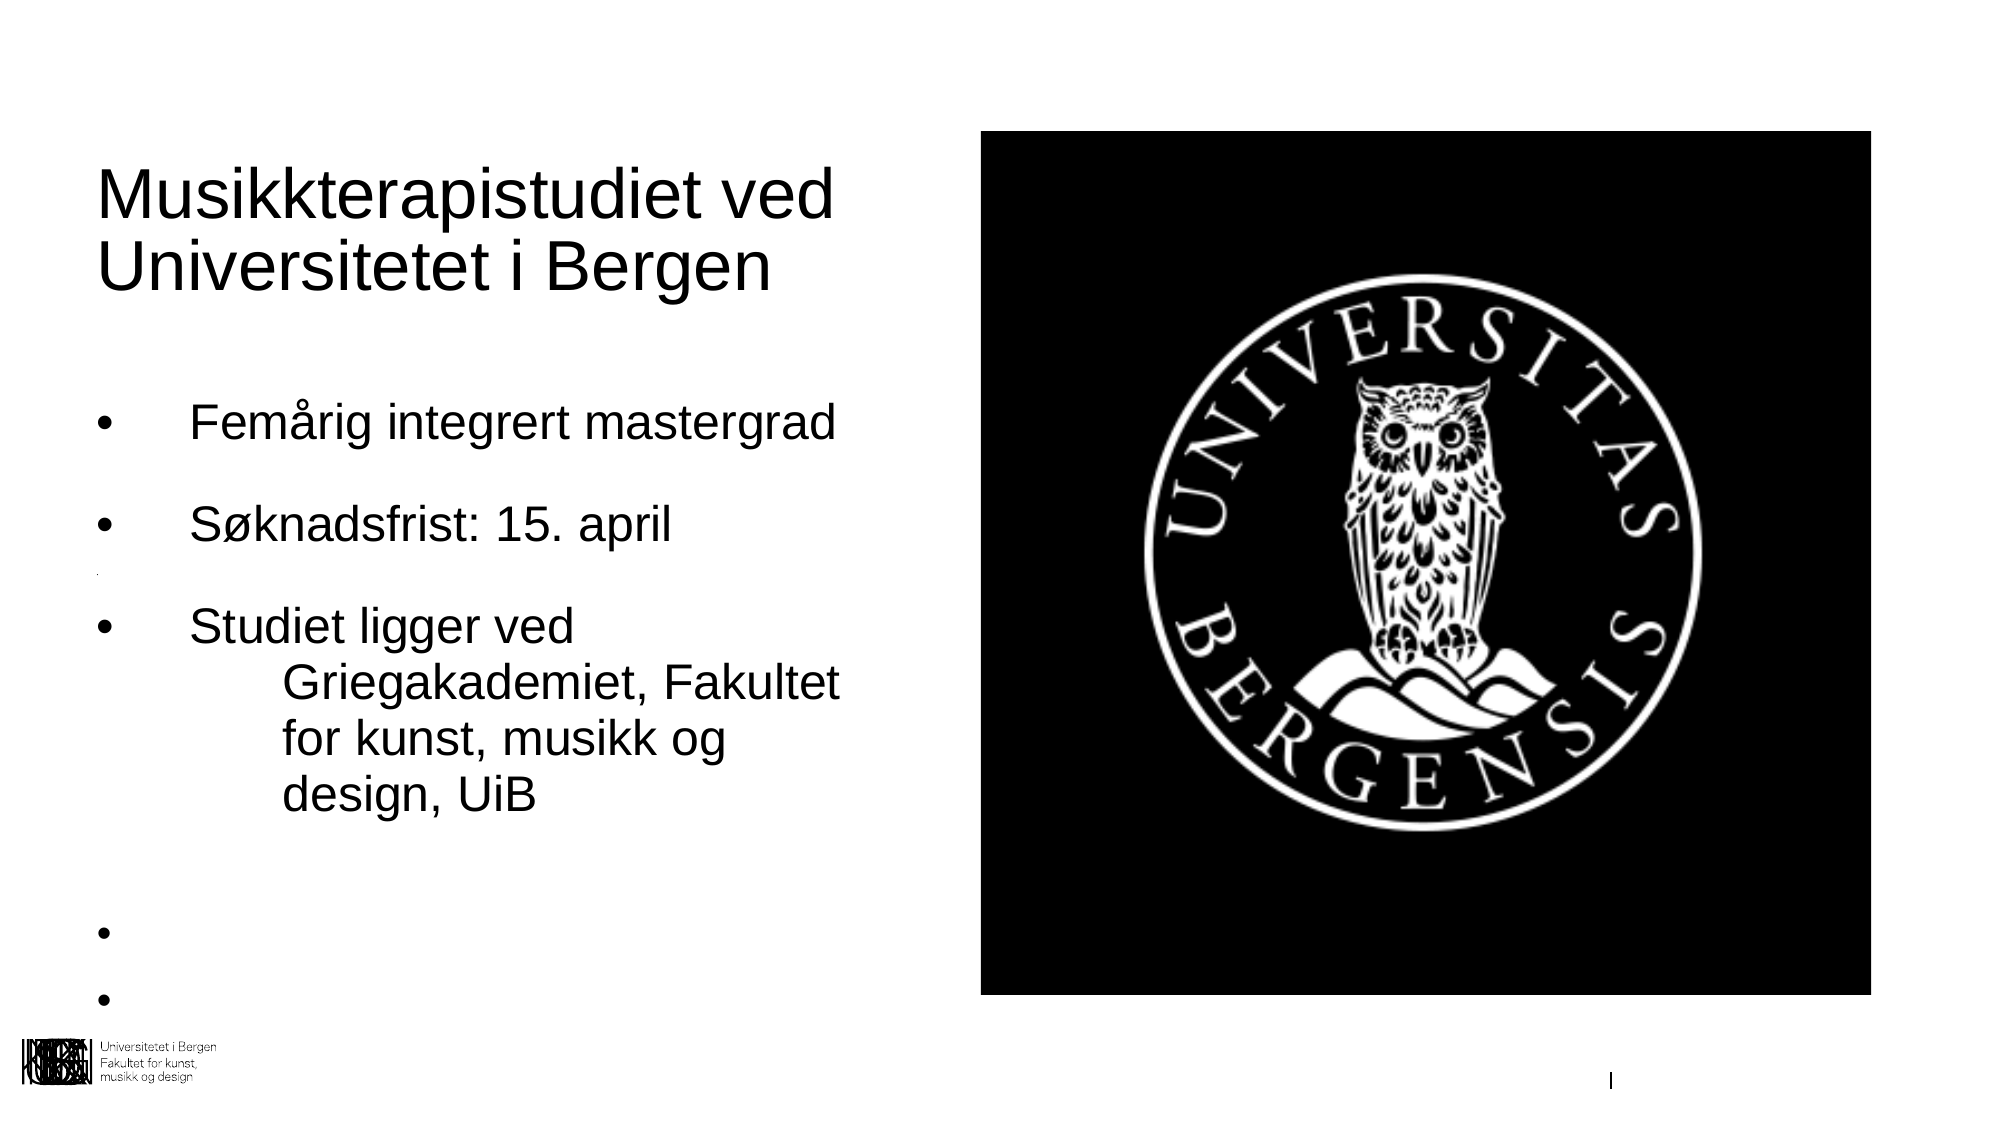

# Musikkterapistudiet ved Universitetet i Bergen
Femårig integrert mastergrad
Søknadsfrist: 15. april
Studiet ligger ved Griegakademiet, Fakultet for kunst, musikk og design, UiB